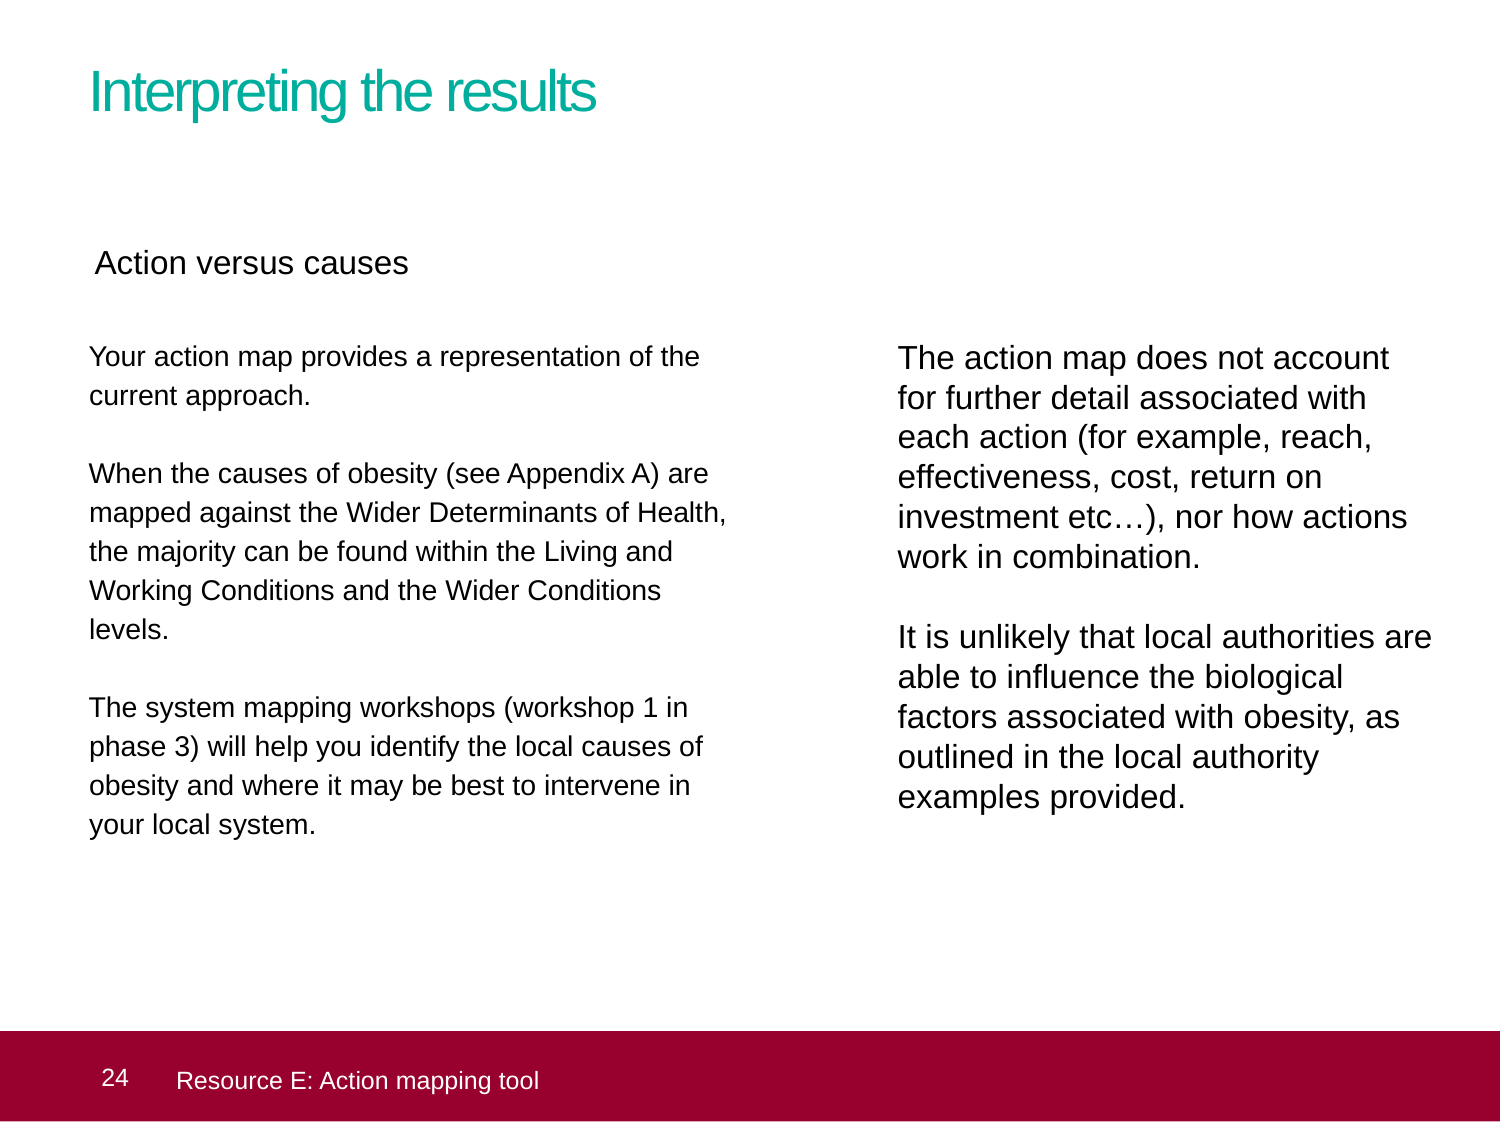

# Interpreting the results
Action versus causes
The action map does not account for further detail associated with each action (for example, reach, effectiveness, cost, return on investment etc…), nor how actions work in combination.
It is unlikely that local authorities are able to influence the biological factors associated with obesity, as outlined in the local authority examples provided.
Your action map provides a representation of the current approach.
When the causes of obesity (see Appendix A) are mapped against the Wider Determinants of Health, the majority can be found within the Living and Working Conditions and the Wider Conditions levels.
The system mapping workshops (workshop 1 in phase 3) will help you identify the local causes of obesity and where it may be best to intervene in your local system.
 23
Resource E: Action mapping tool